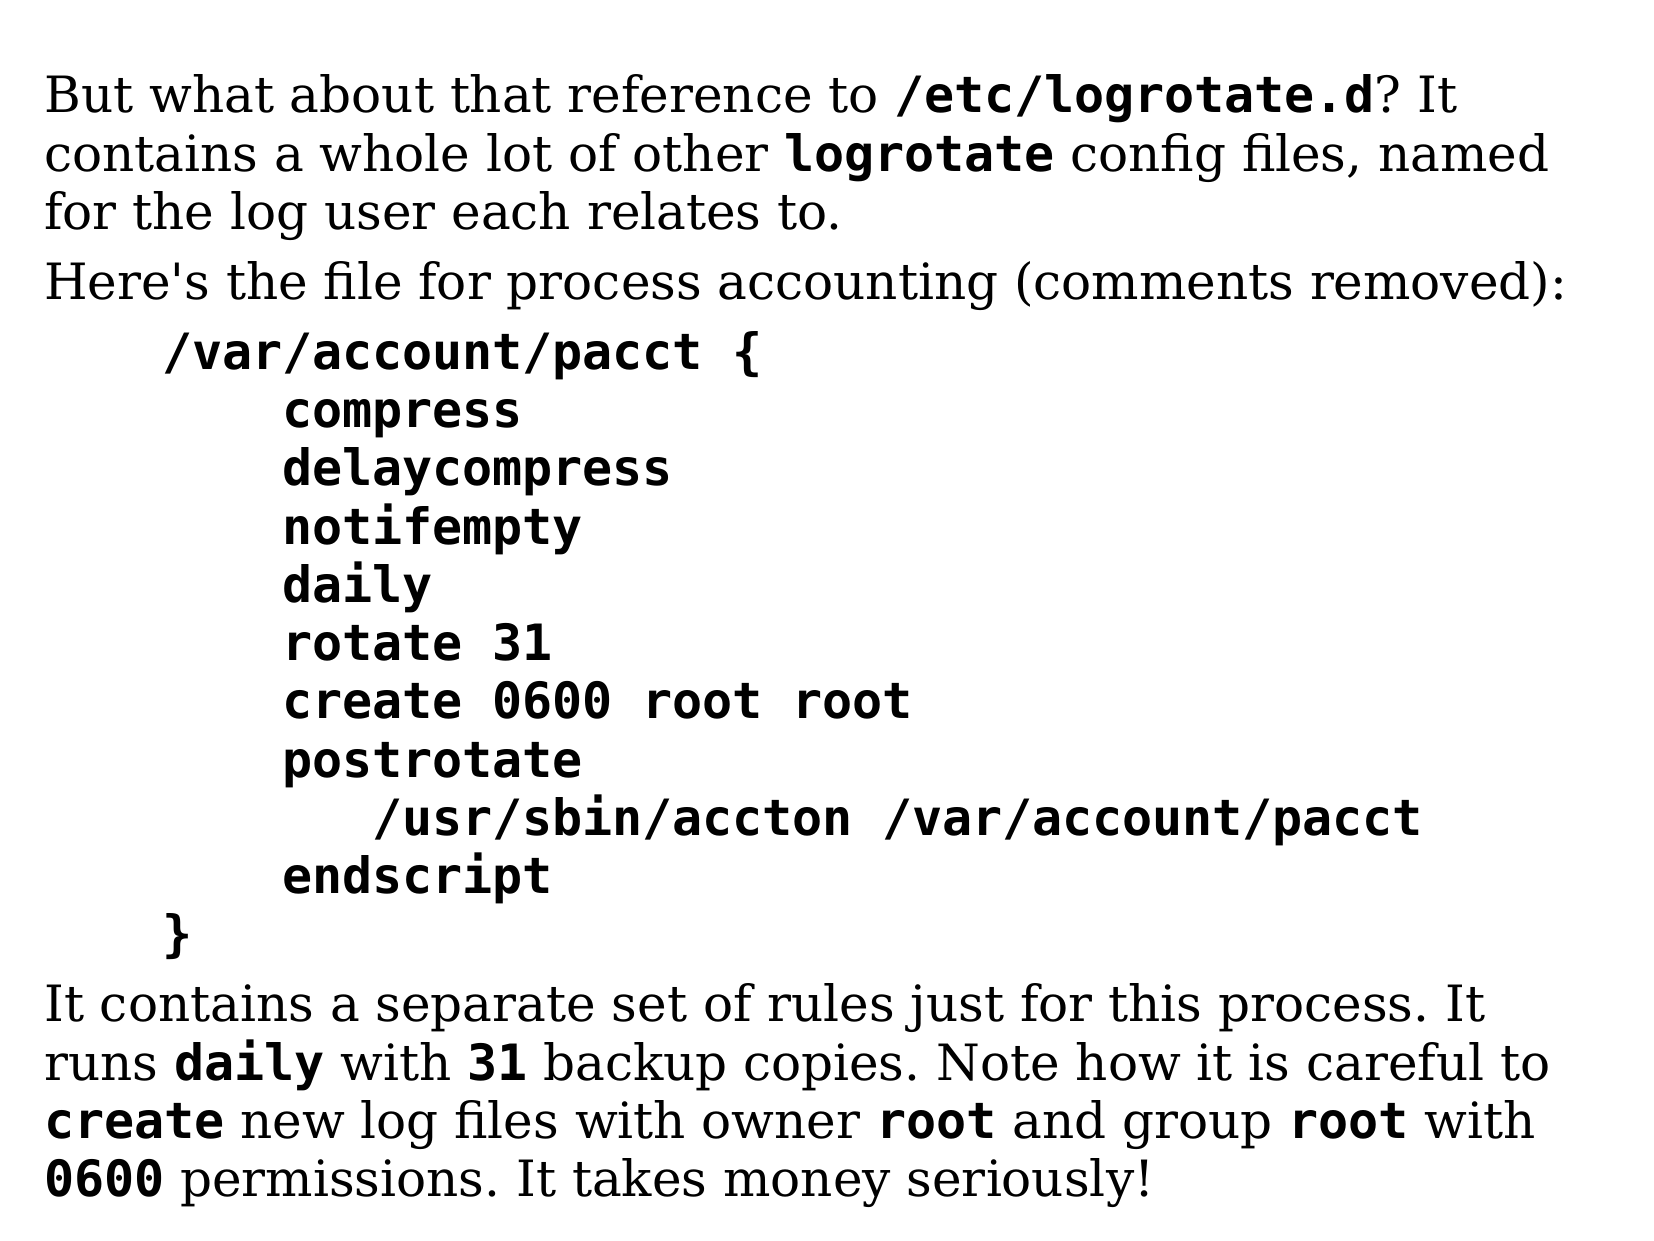

But what about that reference to /etc/logrotate.d? It contains a whole lot of other logrotate config files, named for the log user each relates to.
Here's the file for process accounting (comments removed):
/var/account/pacct {
 compress
 delaycompress
 notifempty
 daily
 rotate 31
 create 0600 root root
 postrotate
 /usr/sbin/accton /var/account/pacct
 endscript
}
It contains a separate set of rules just for this process. It runs daily with 31 backup copies. Note how it is careful to create new log files with owner root and group root with 0600 permissions. It takes money seriously!